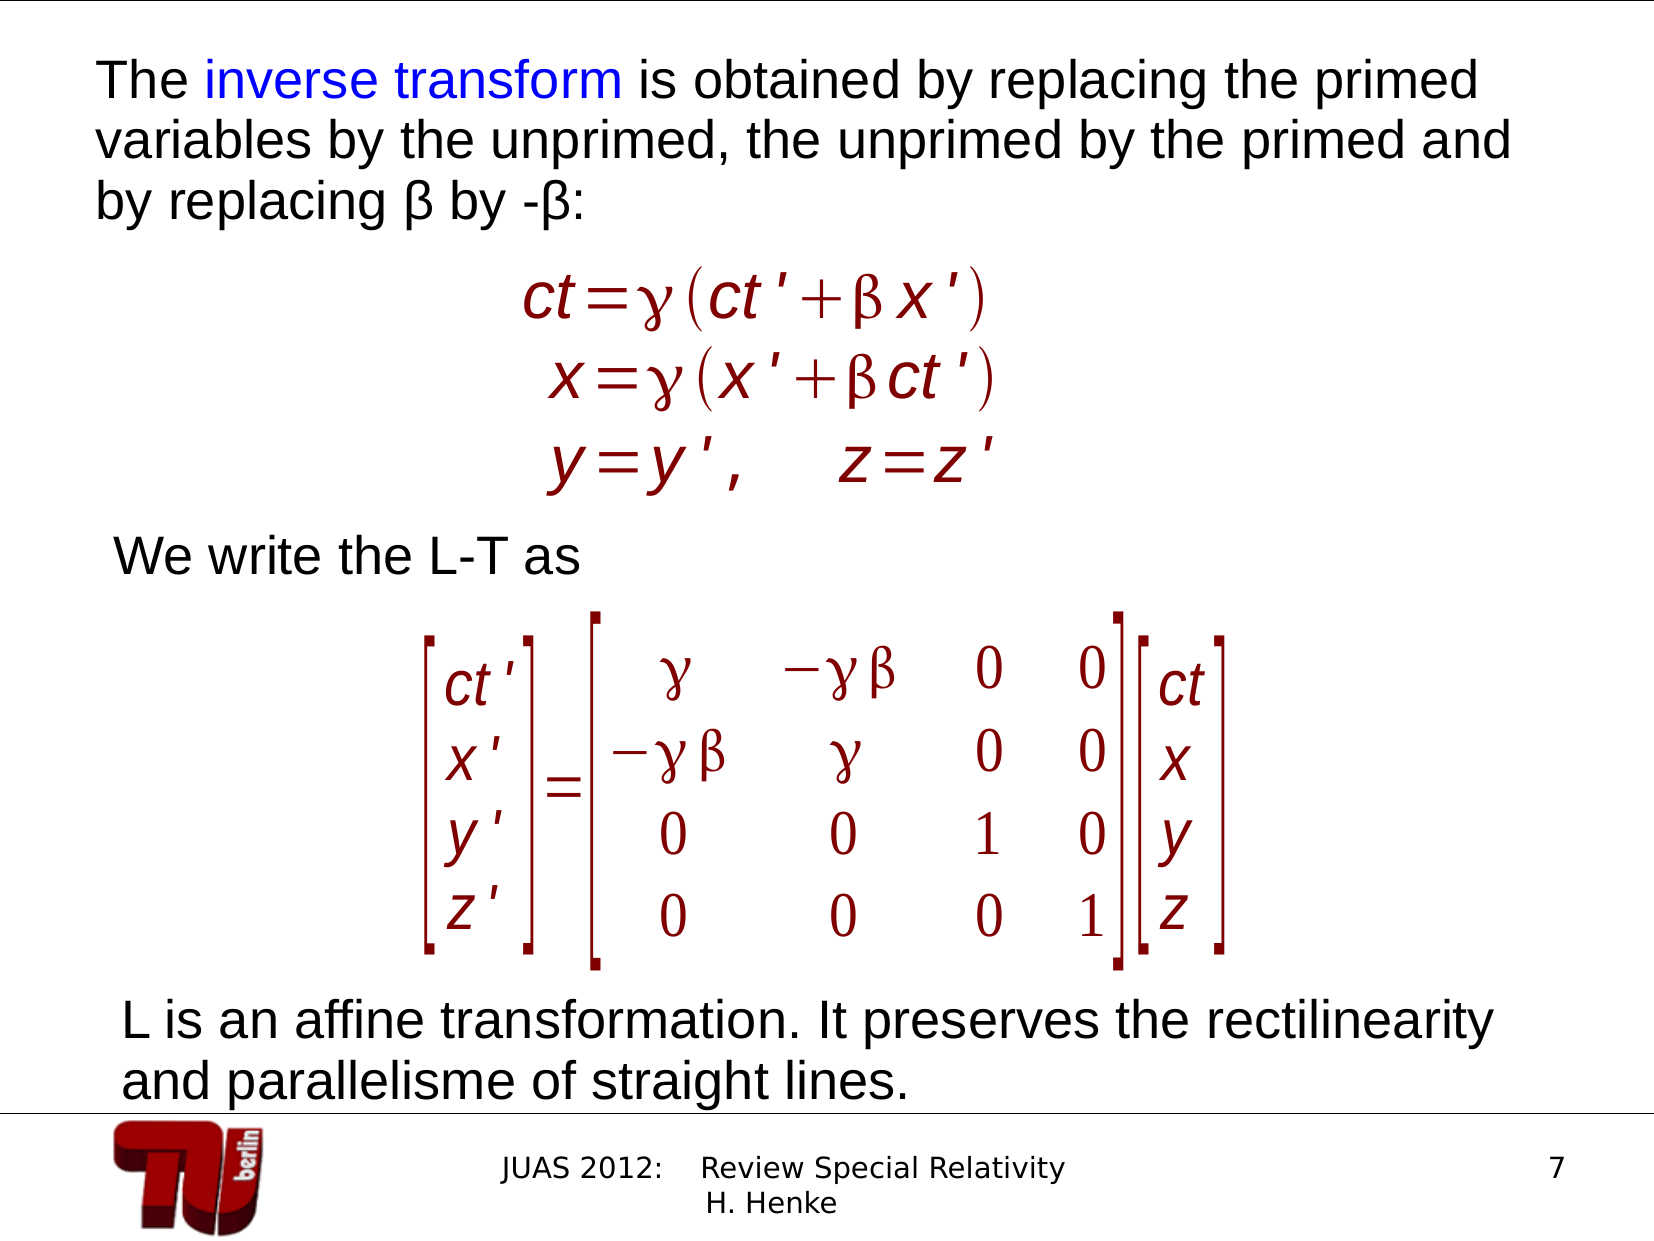

The inverse transform is obtained by replacing the primed variables by the unprimed, the unprimed by the primed and by replacing β by -β:
We write the L-T as
L is an affine transformation. It preserves the rectilinearity and parallelisme of straight lines.
7